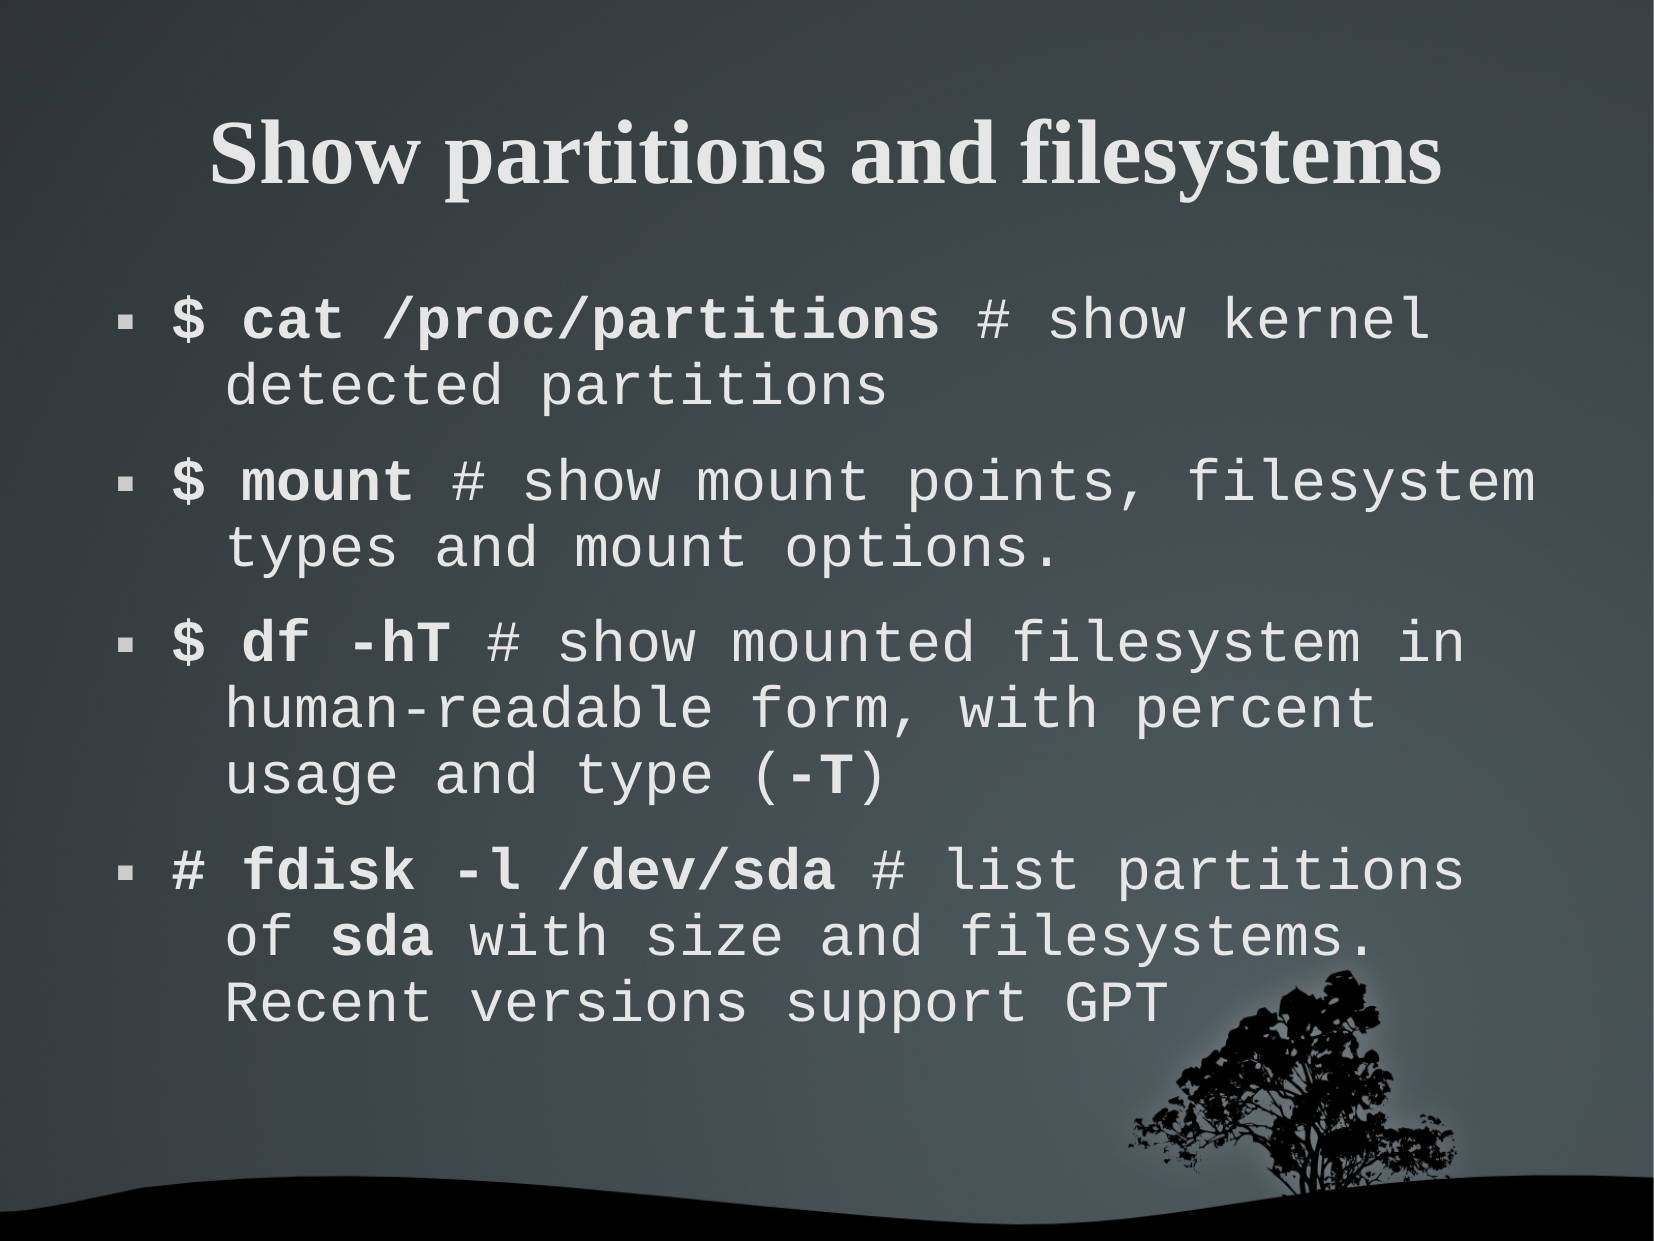

# Show partitions and filesystems
$ cat /proc/partitions # show kernel detected partitions
$ mount # show mount points, filesystem types and mount options.
$ df -hT # show mounted filesystem in human-readable form, with percent usage and type (-Τ)
# fdisk -l /dev/sda # list partitions of sda with size and filesystems. Recent versions support GPT